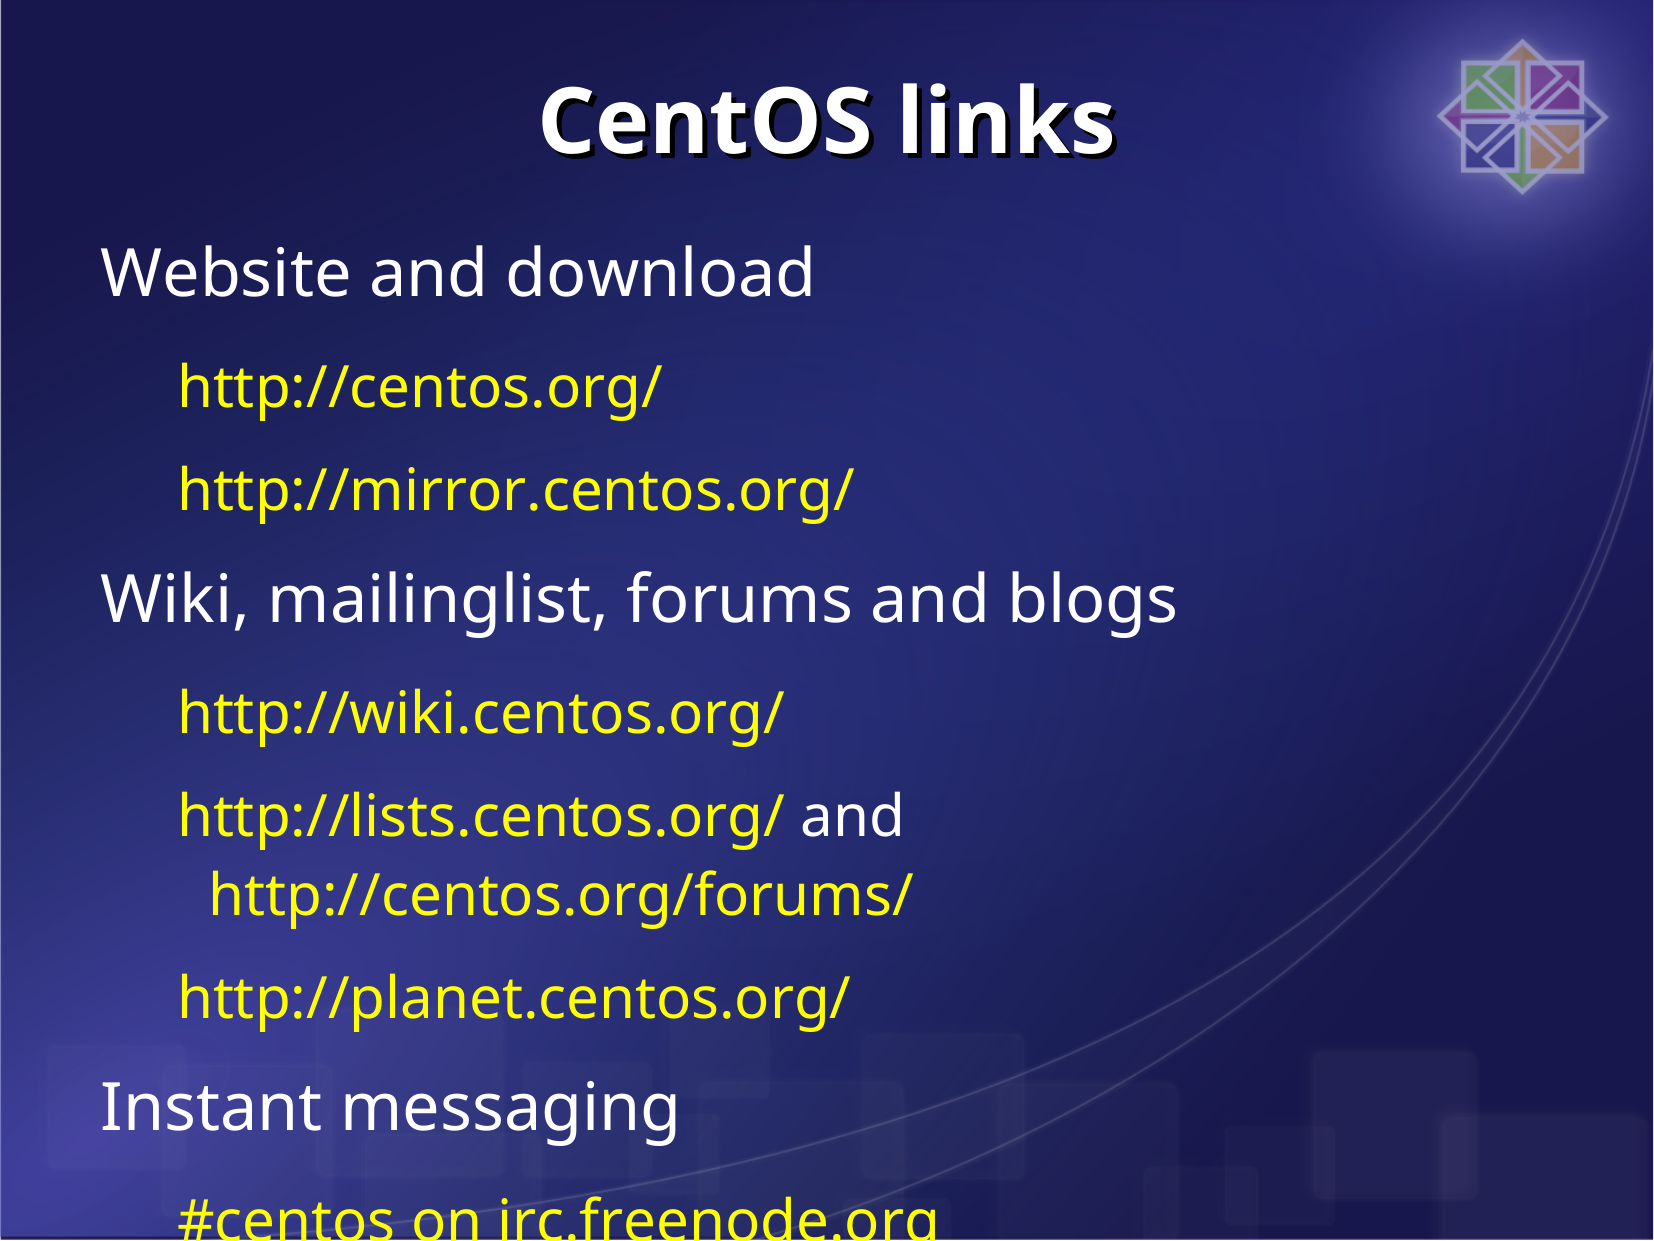

# CentOS links
Website and download
http://centos.org/
http://mirror.centos.org/
Wiki, mailinglist, forums and blogs
http://wiki.centos.org/
http://lists.centos.org/ and http://centos.org/forums/
http://planet.centos.org/
Instant messaging
#centos on irc.freenode.org